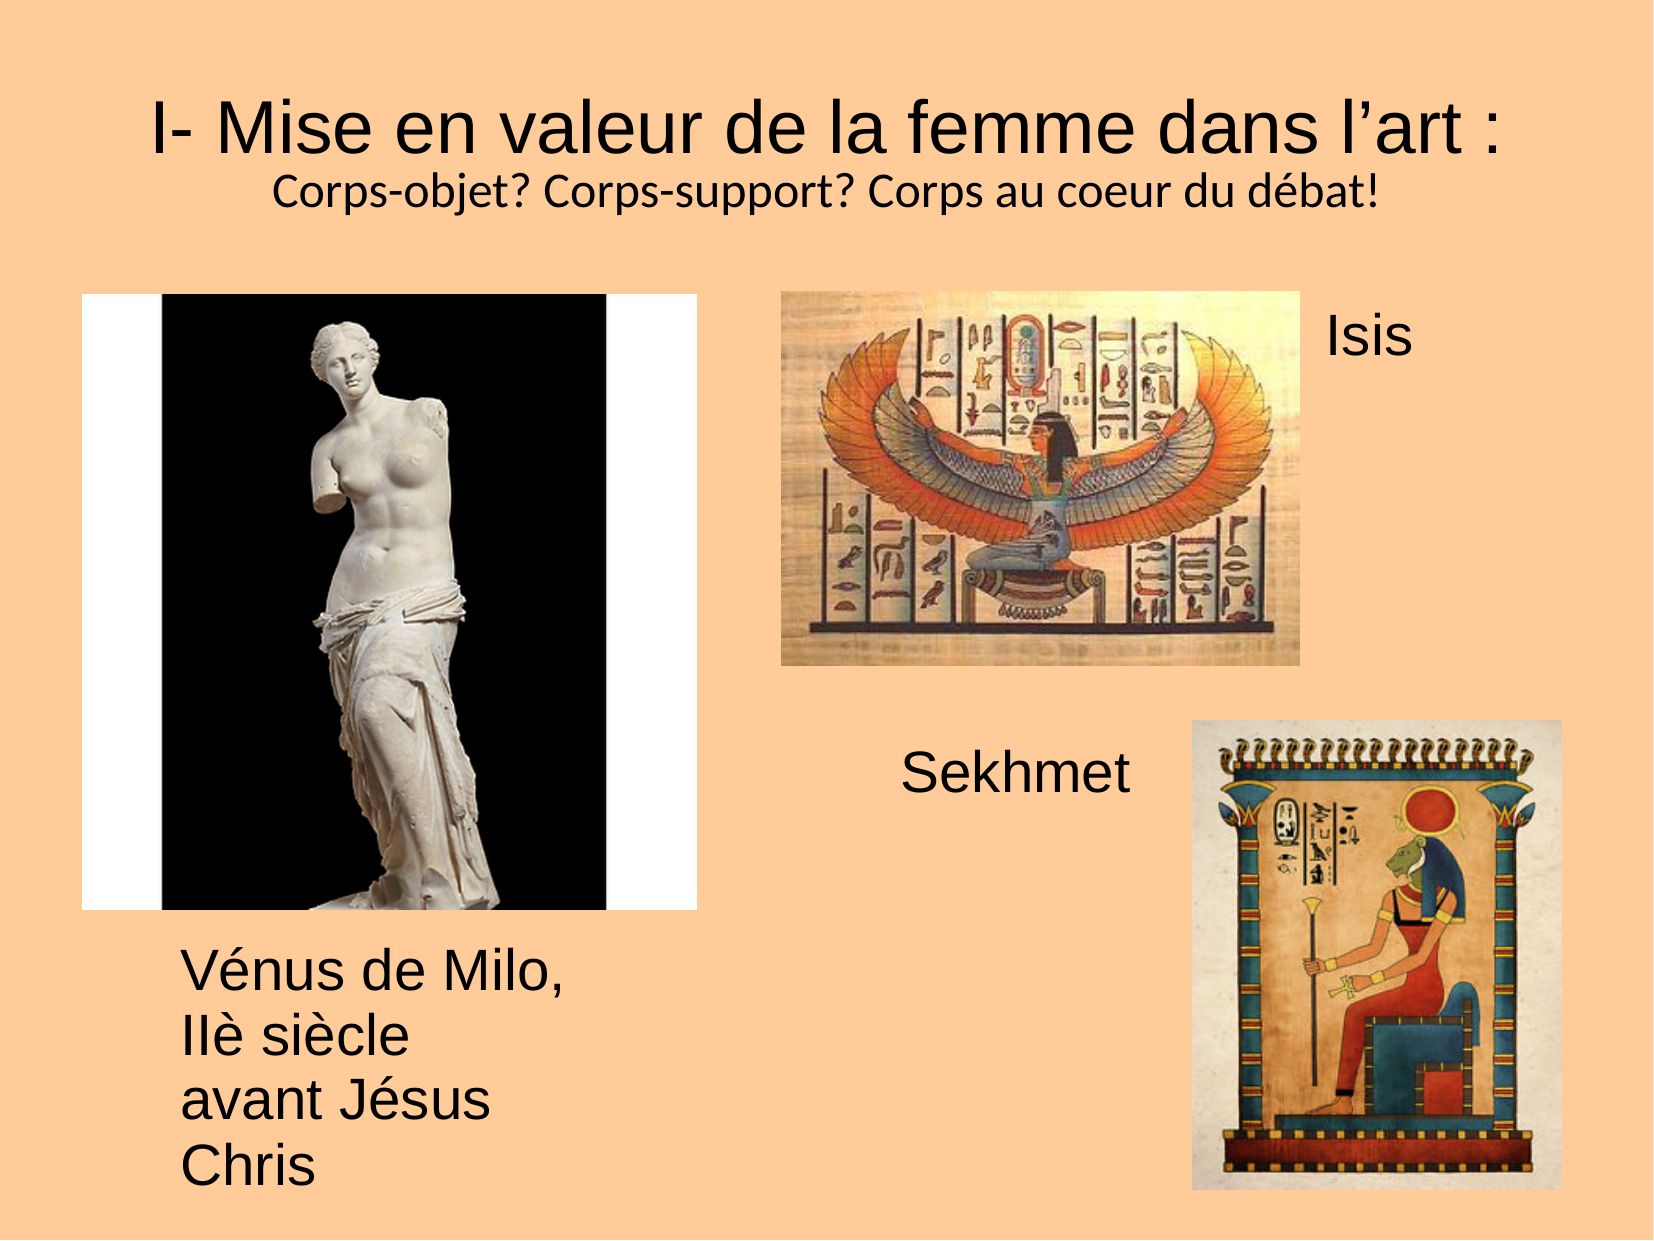

# I- Mise en valeur de la femme dans l’art : Corps-objet? Corps-support? Corps au coeur du débat!
Isis
Sekhmet
Vénus de Milo, IIè siècle
avant Jésus Chris